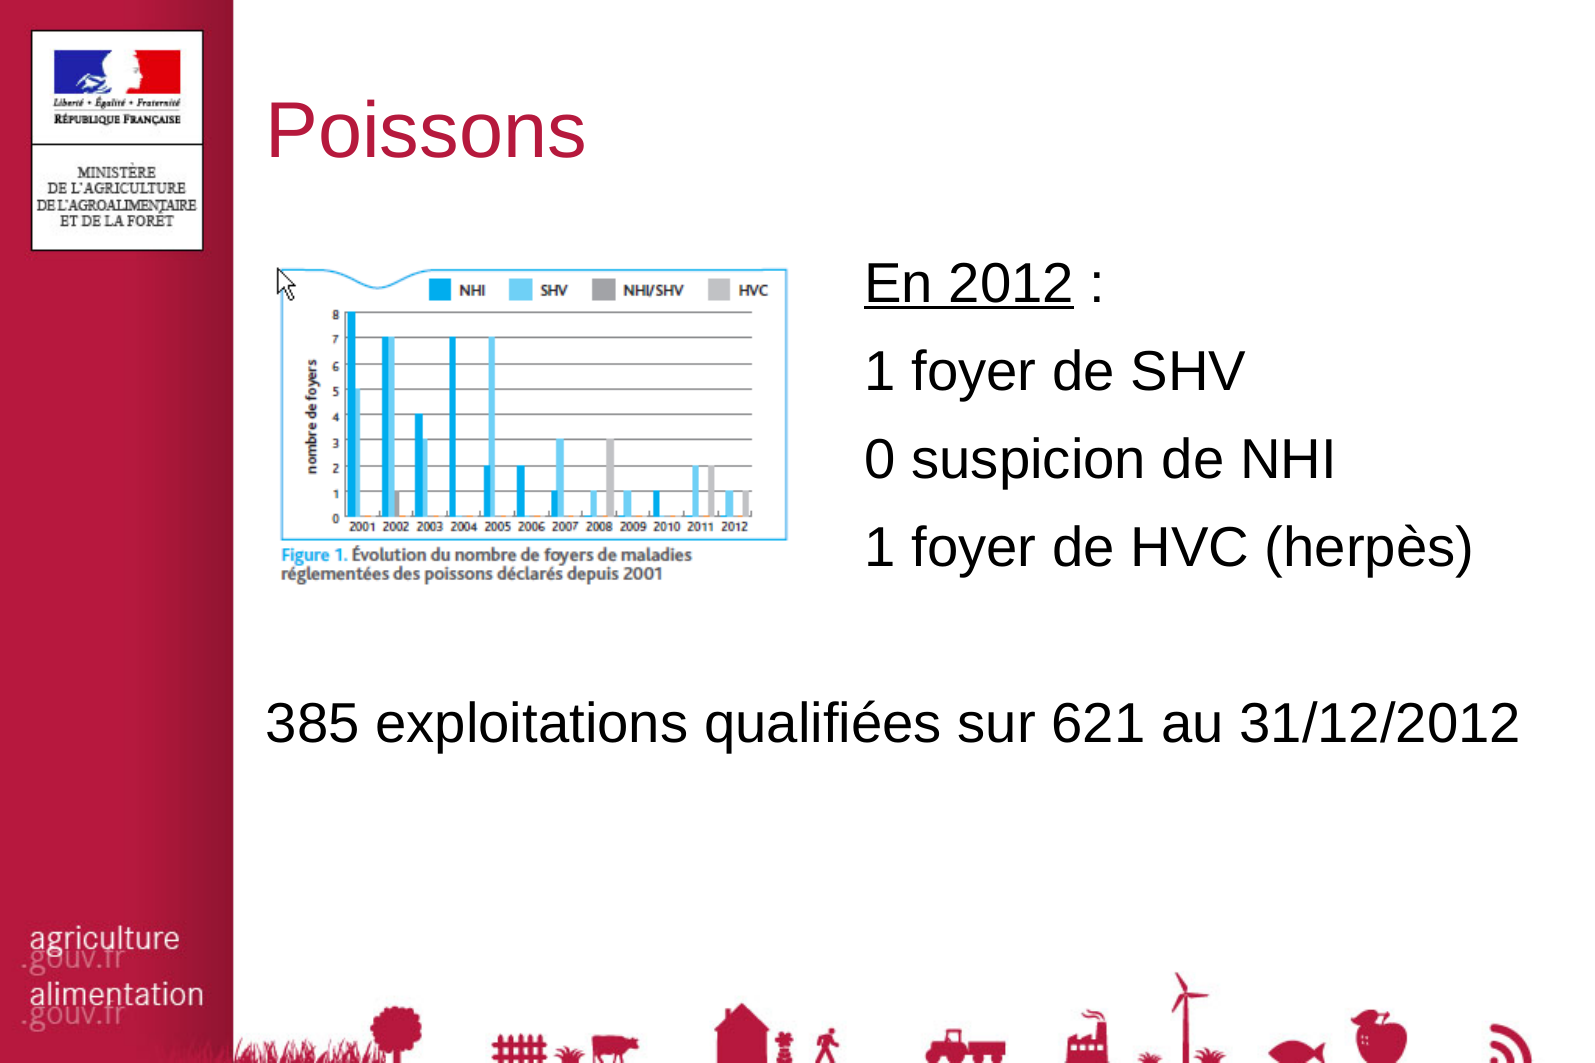

# Poissons
 En 2012 :
 1 foyer de SHV
 0 suspicion de NHI
 1 foyer de HVC (herpès)
385 exploitations qualifiées sur 621 au 31/12/2012